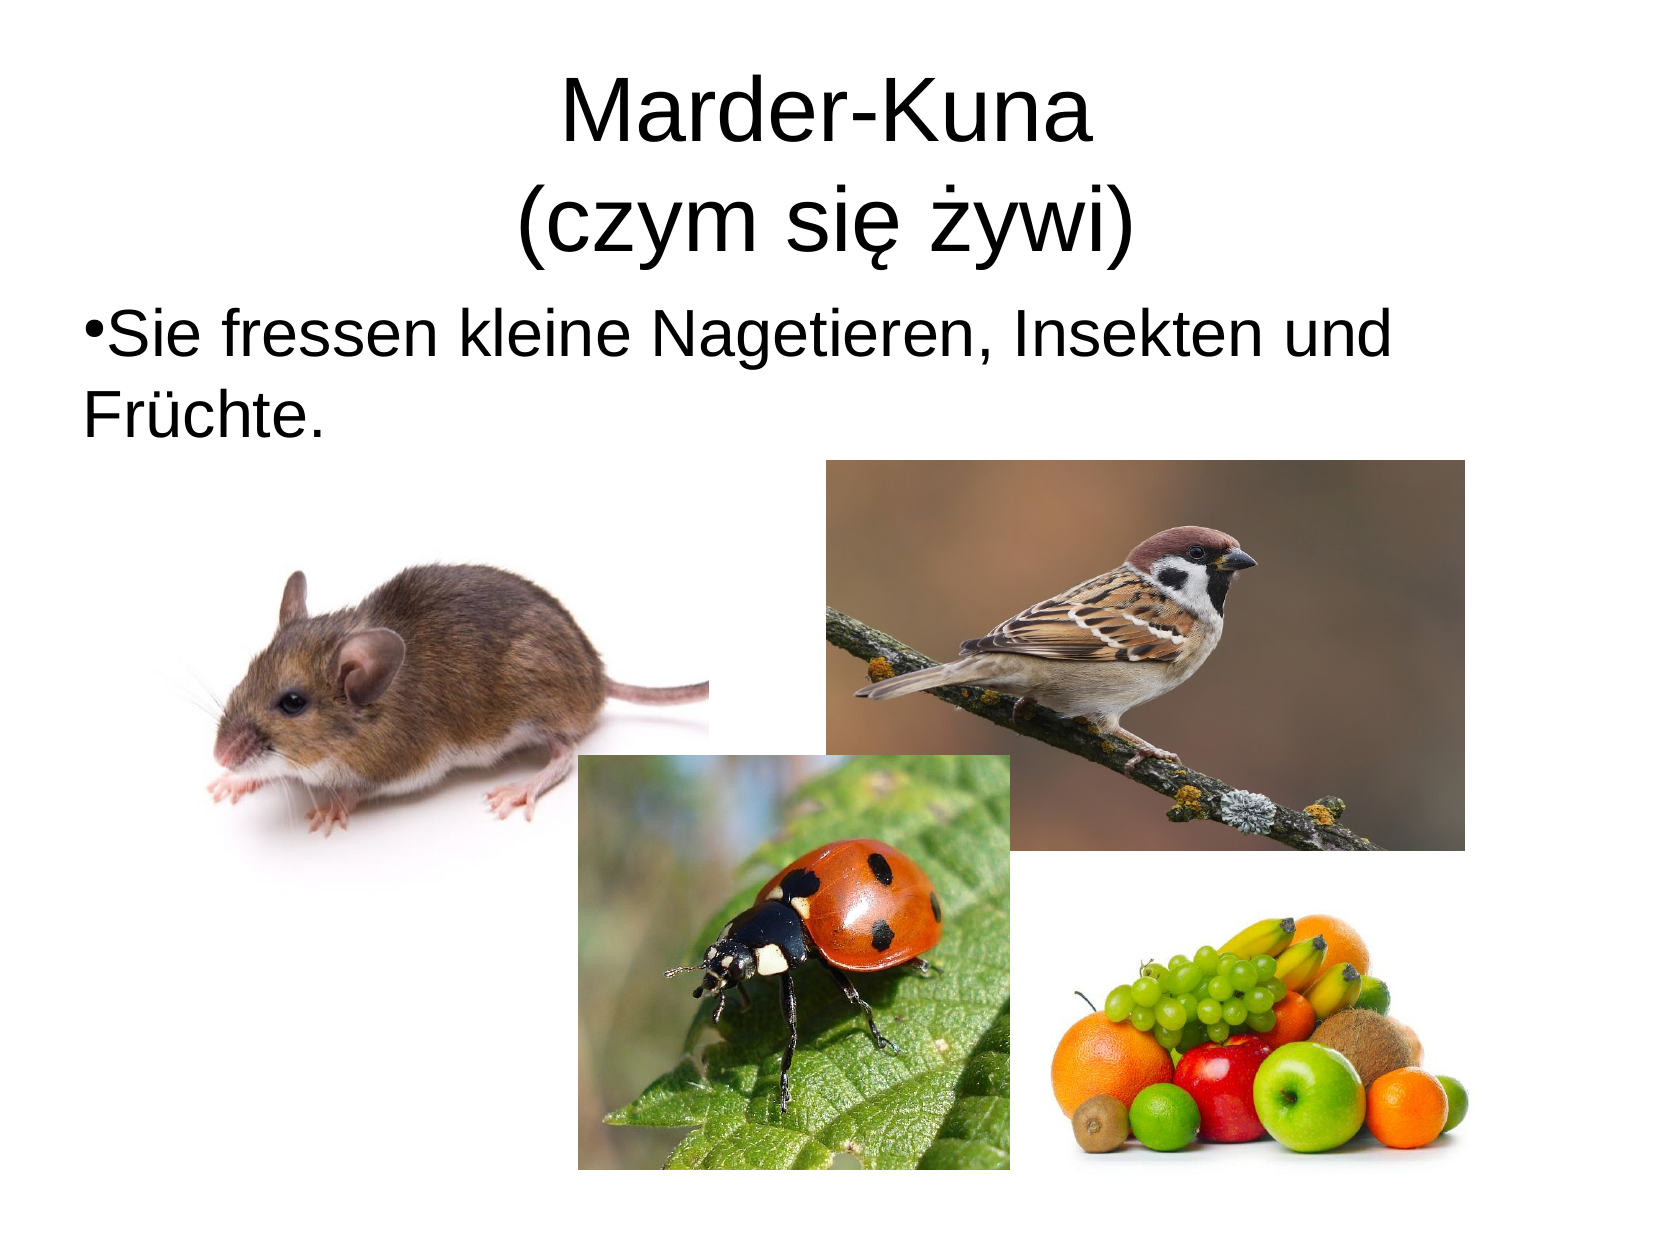

# Marder-Kuna (czym się żywi)
Sie fressen kleine Nagetieren, Insekten und Früchte.